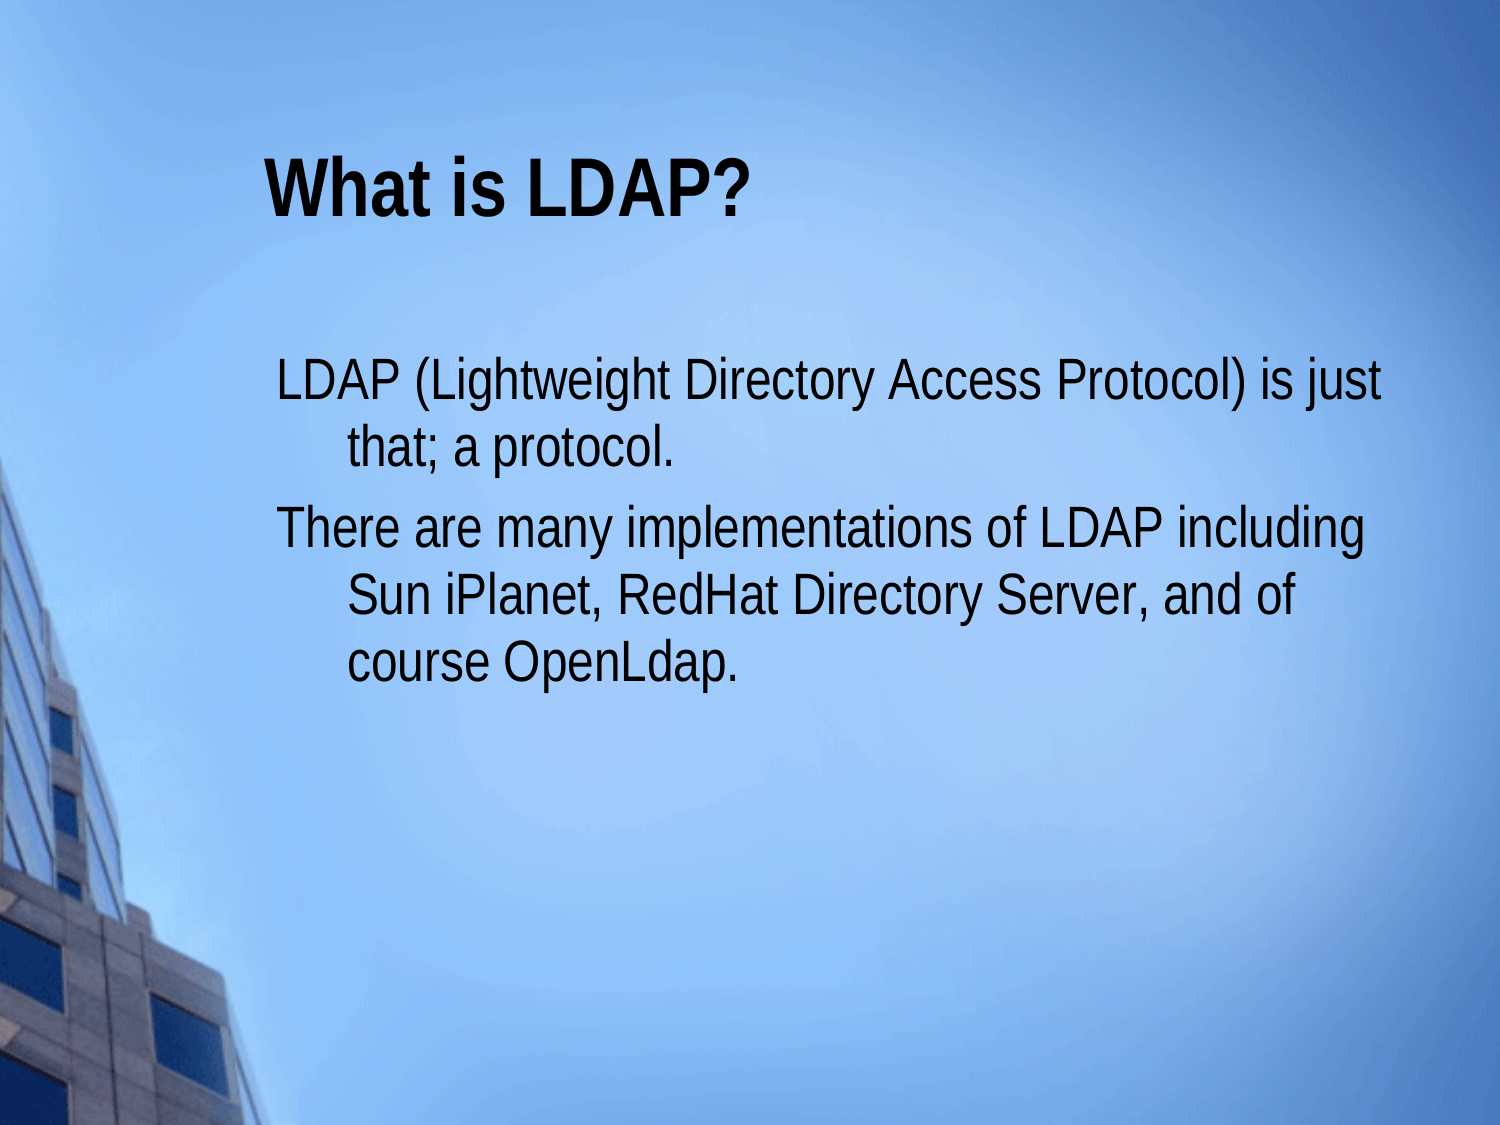

# What is LDAP?
LDAP (Lightweight Directory Access Protocol) is just that; a protocol.
There are many implementations of LDAP including Sun iPlanet, RedHat Directory Server, and of course OpenLdap.